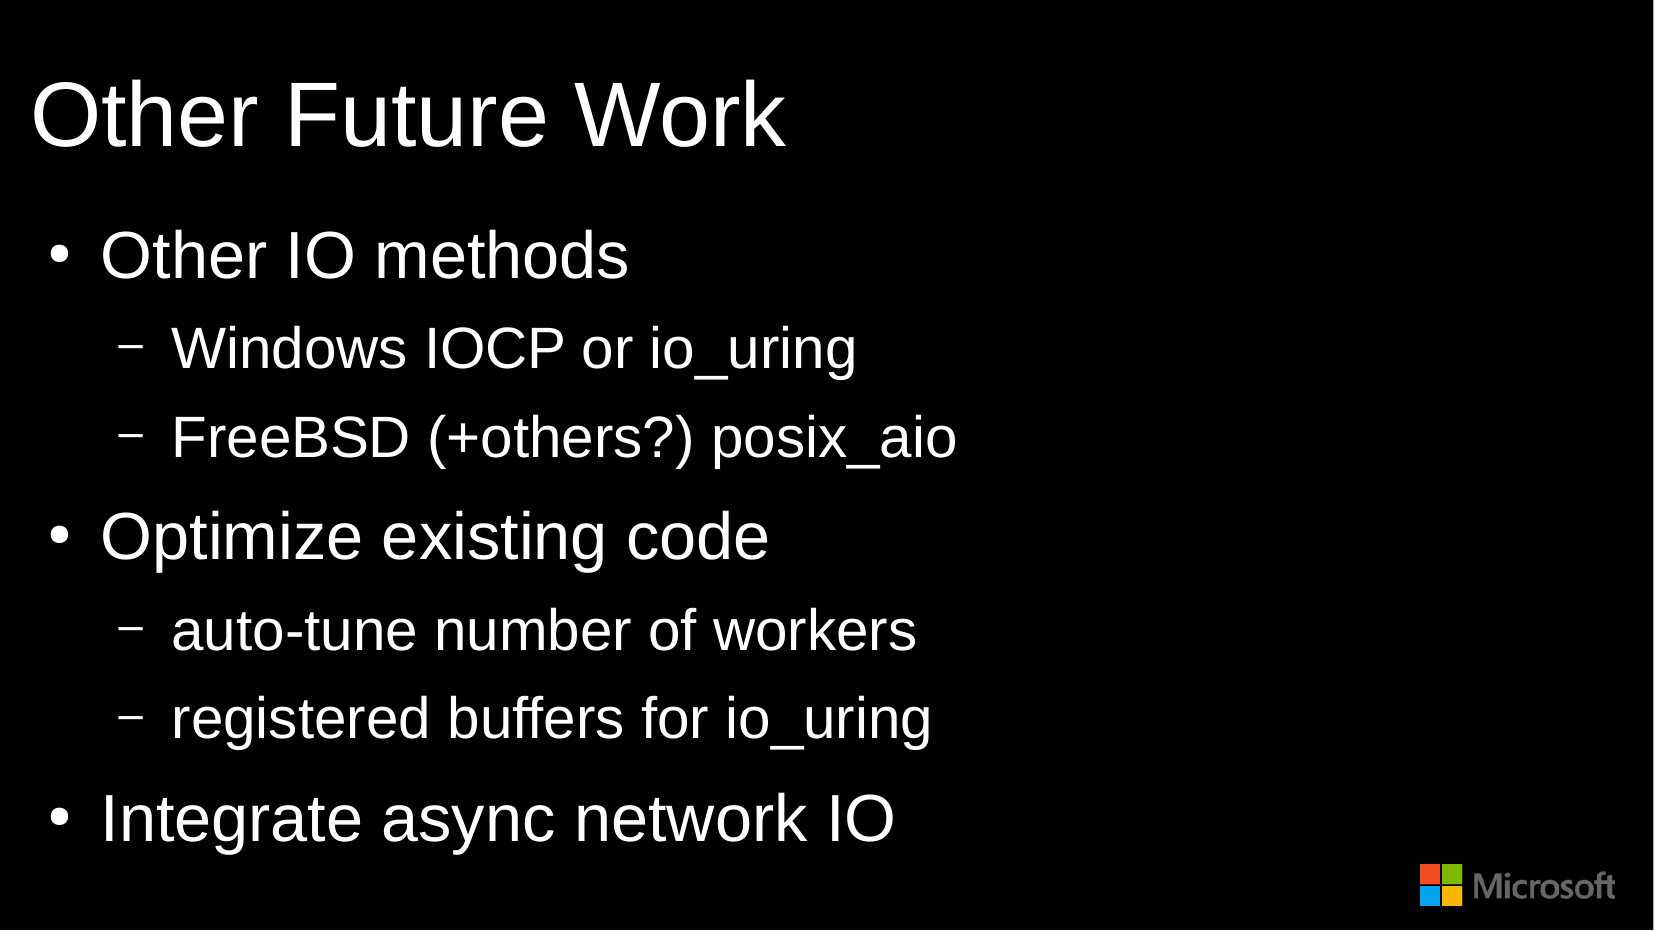

# Other Future Work
Other IO methods
Windows IOCP or io_uring
FreeBSD (+others?) posix_aio
Optimize existing code
auto-tune number of workers
registered buffers for io_uring
Integrate async network IO